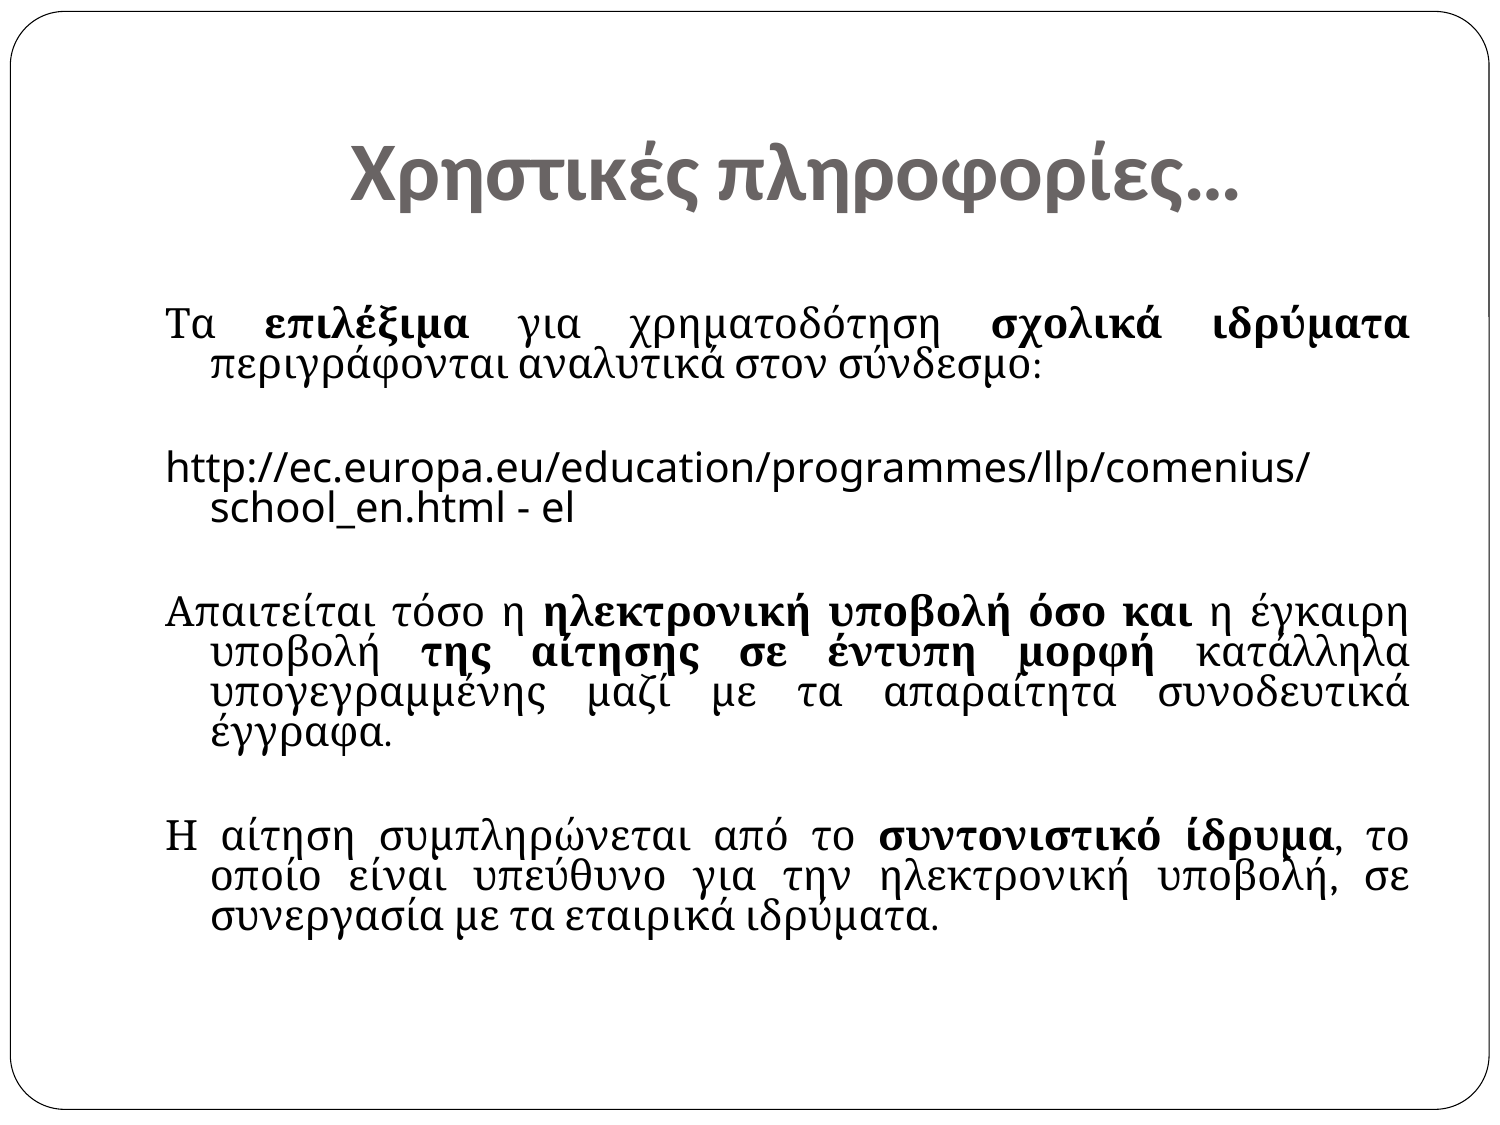

# Χρηστικές πληροφορίες…
Τα επιλέξιμα για χρηματοδότηση σχολικά ιδρύματα περιγράφονται αναλυτικά στον σύνδεσμο:
http://ec.europa.eu/education/programmes/llp/comenius/school_en.html - el
Απαιτείται τόσο η ηλεκτρονική υποβολή όσο και η έγκαιρη υποβολή της αίτησης σε έντυπη μορφή κατάλληλα υπογεγραμμένης μαζί με τα απαραίτητα συνοδευτικά έγγραφα.
Η αίτηση συμπληρώνεται από το συντονιστικό ίδρυμα, το οποίο είναι υπεύθυνο για την ηλεκτρονική υποβολή, σε συνεργασία με τα εταιρικά ιδρύματα.